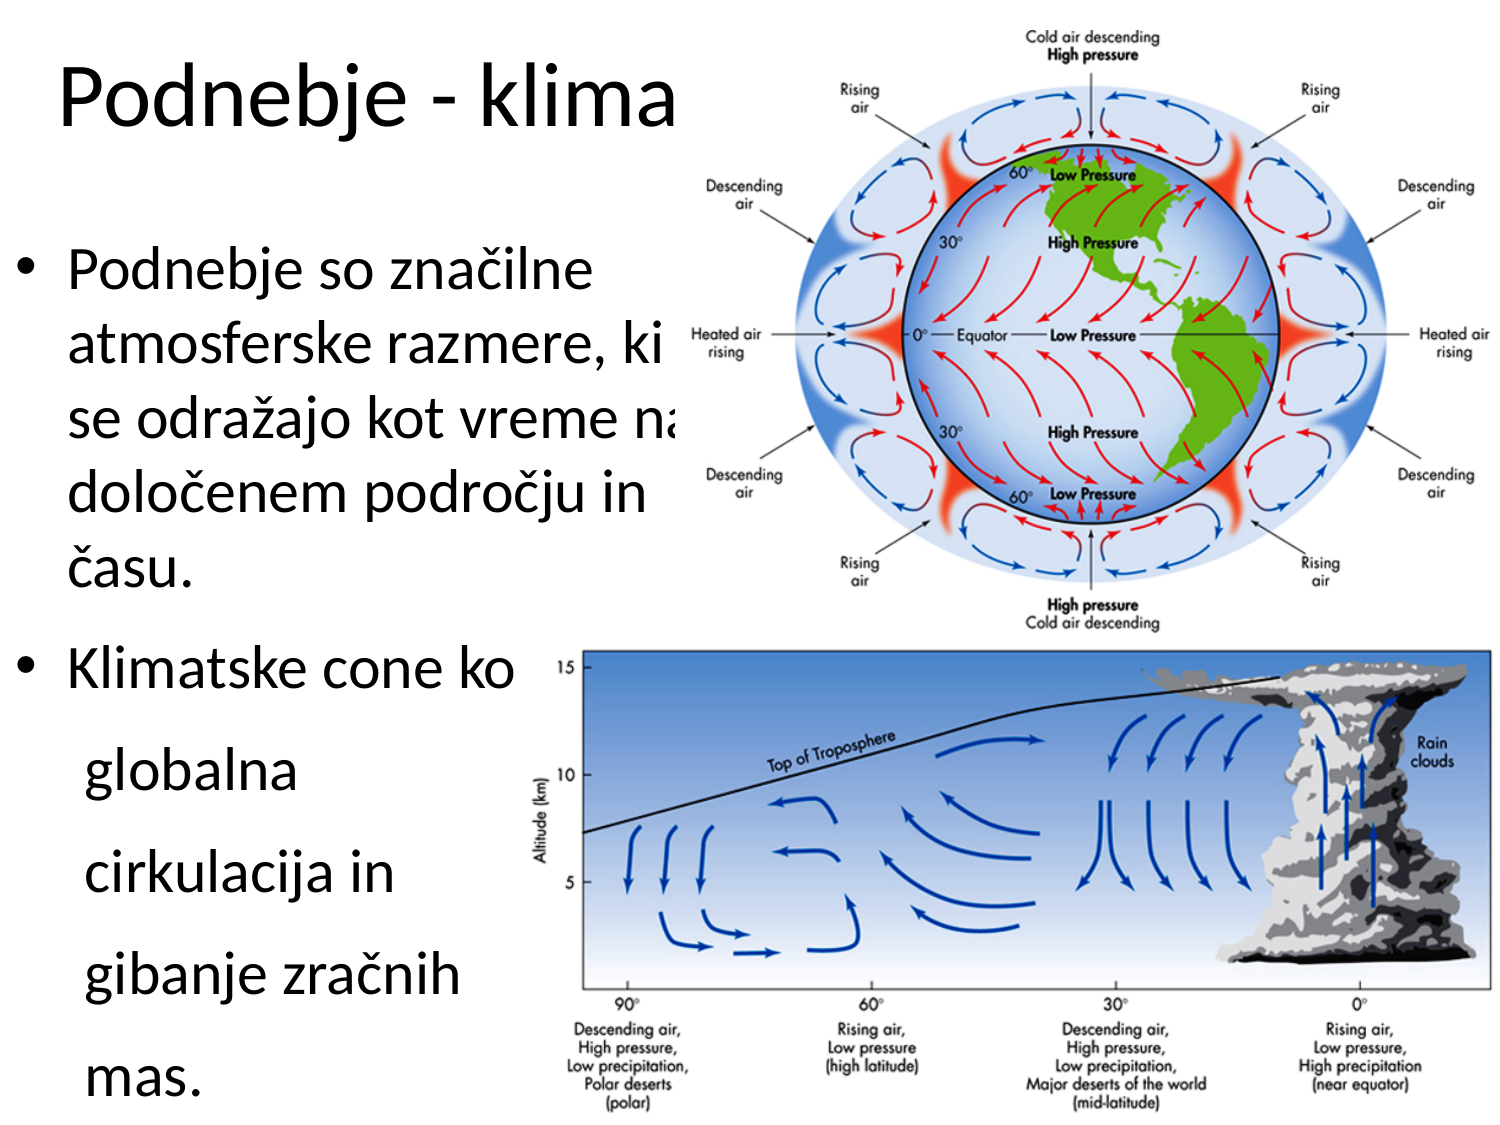

# Podnebje - klima
Podnebje so značilne atmosferske razmere, ki se odražajo kot vreme na določenem področju in času.
Klimatske cone kontrolira
	globalna
	cirkulacija in
	gibanje zračnih
	mas.